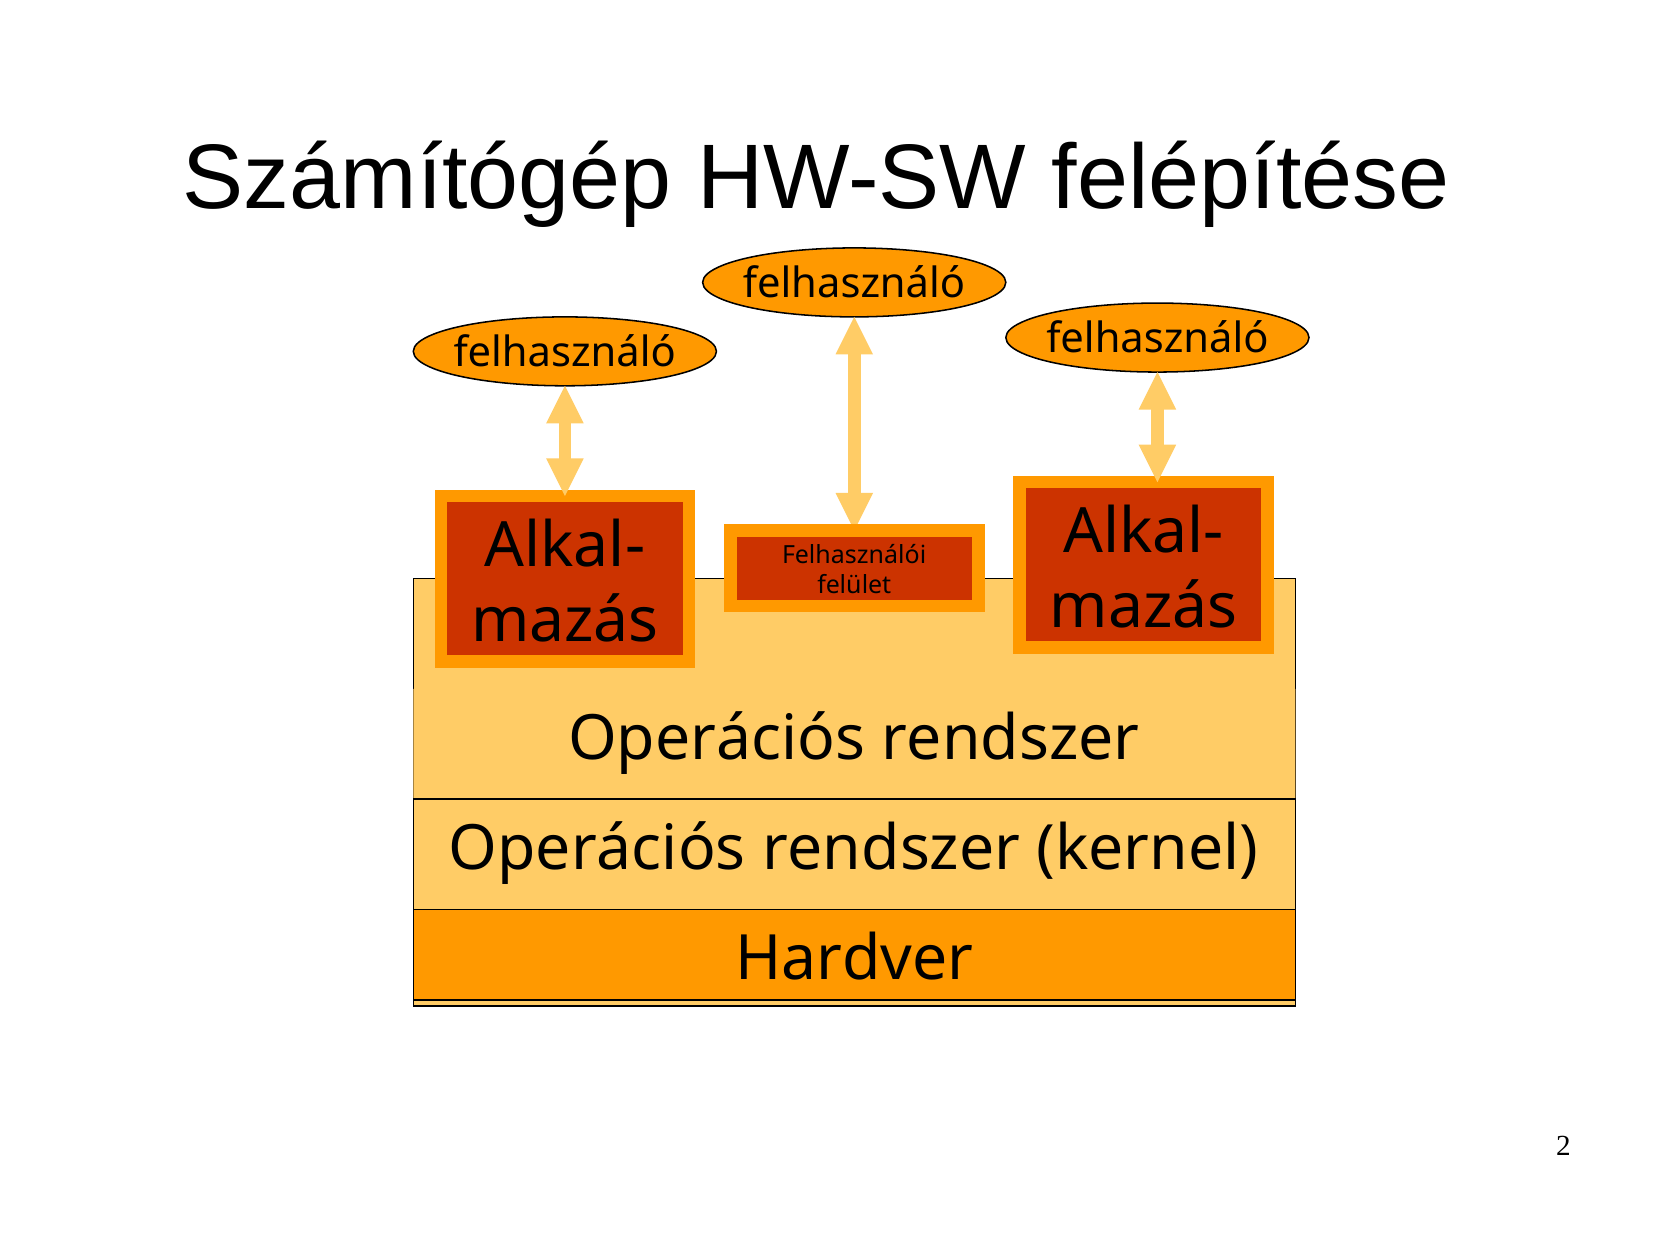

# Számítógép HW-SW felépítése
felhasználó
felhasználó
felhasználó
Alkal-mazás
Alkal-mazás
Felhasználói felület
Operációs rendszer
Operációs rendszer (kernel)
Hardver
2